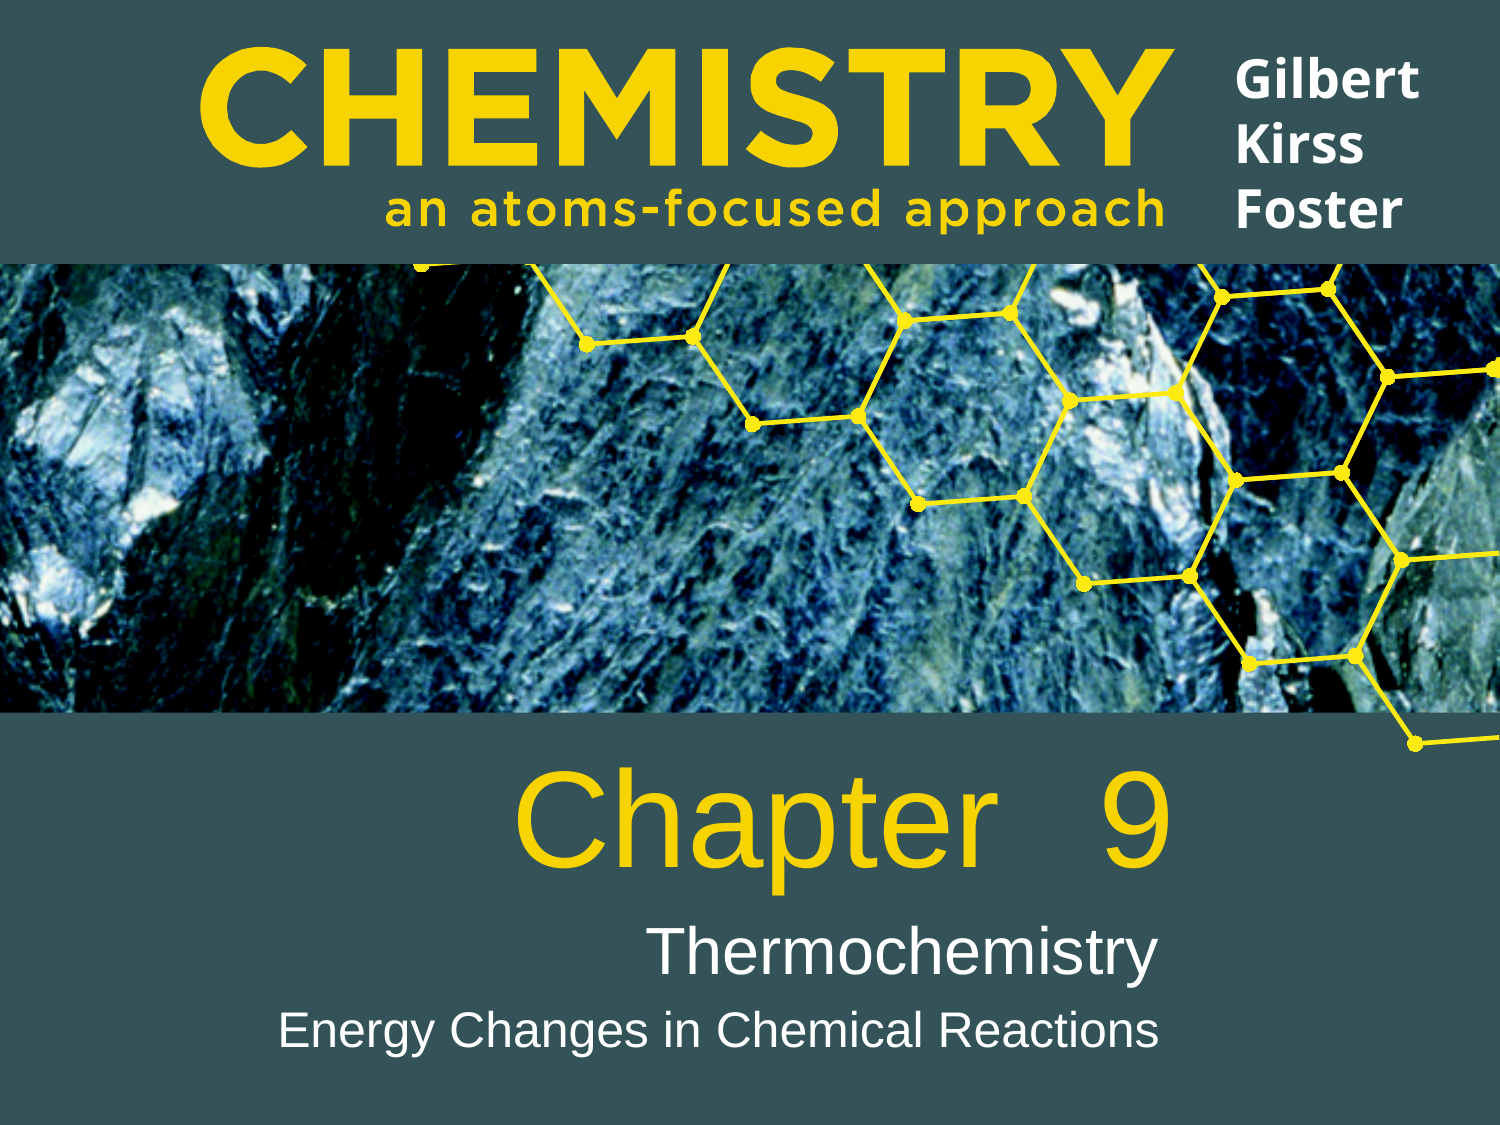

9
# Thermochemistry
Energy Changes in Chemical Reactions